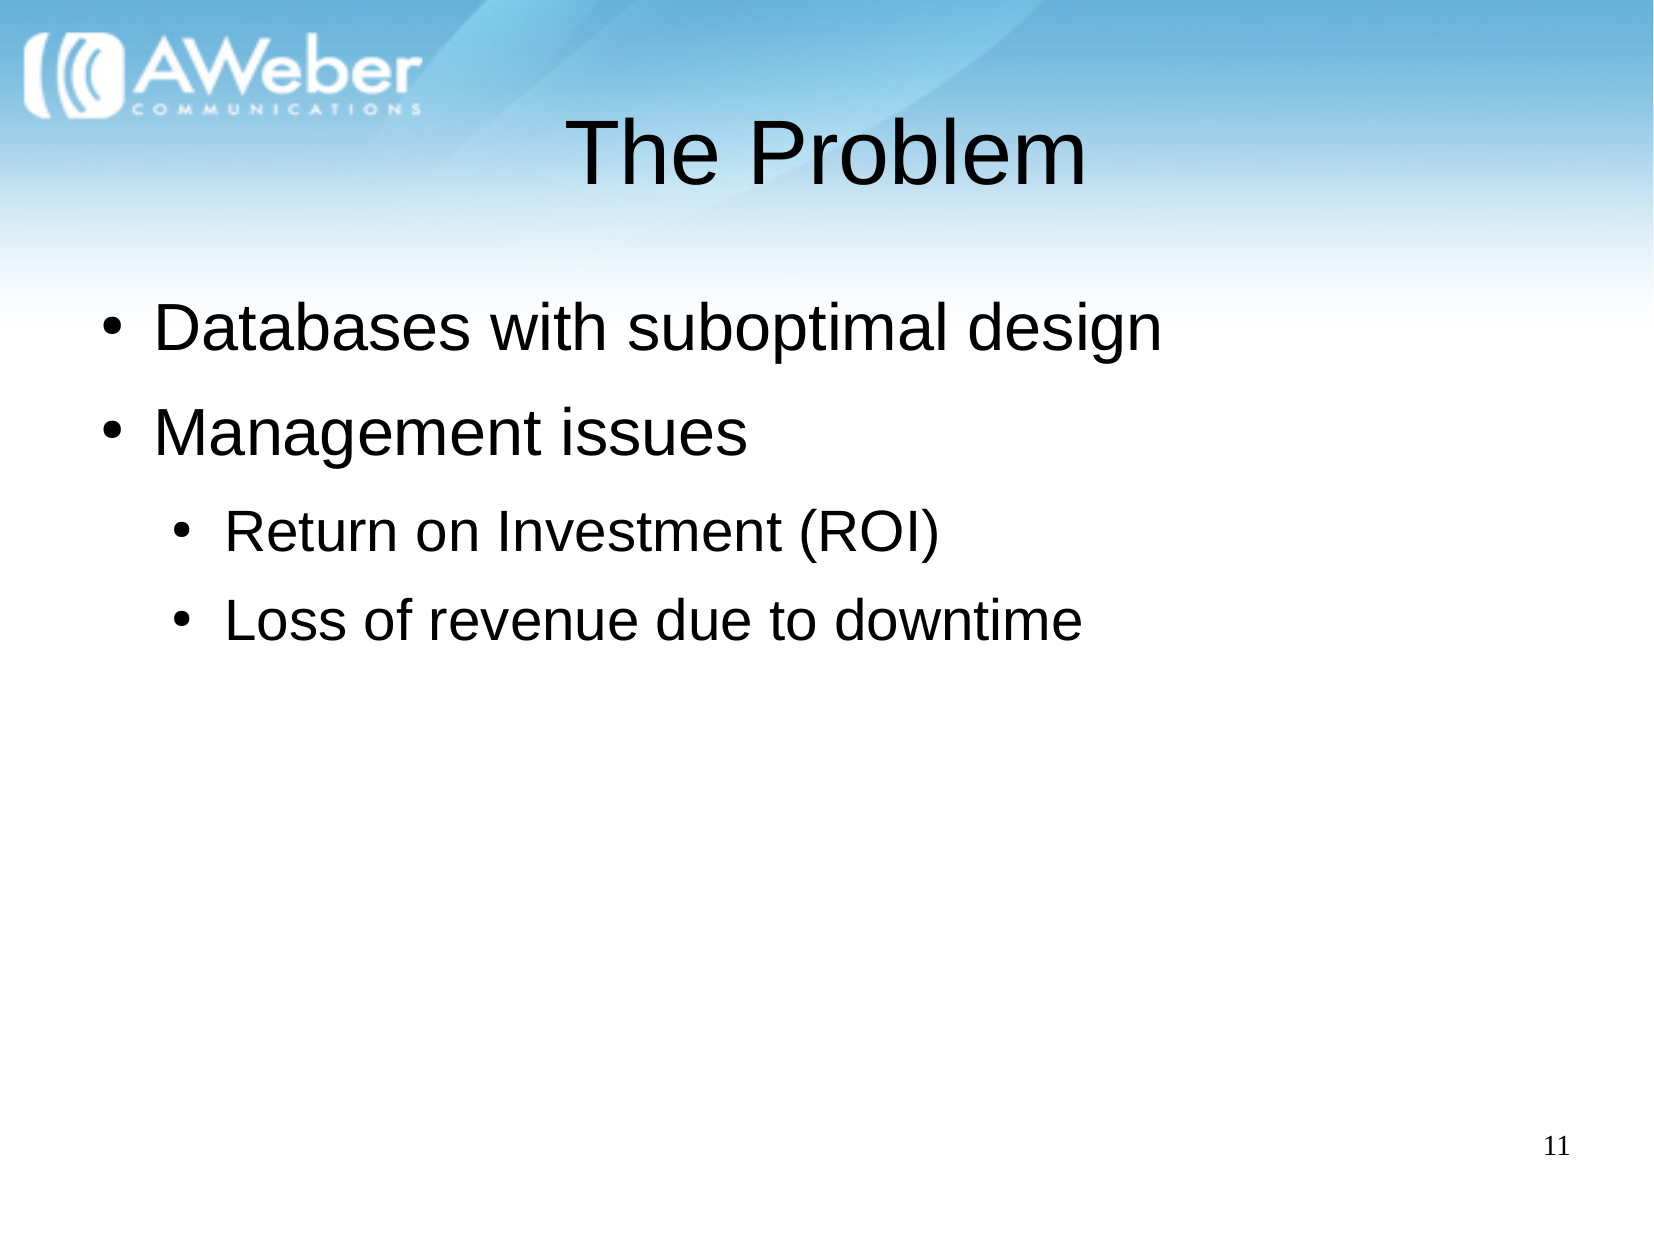

# The Problem
Databases with suboptimal design
Management issues
Return on Investment (ROI)
Loss of revenue due to downtime
11